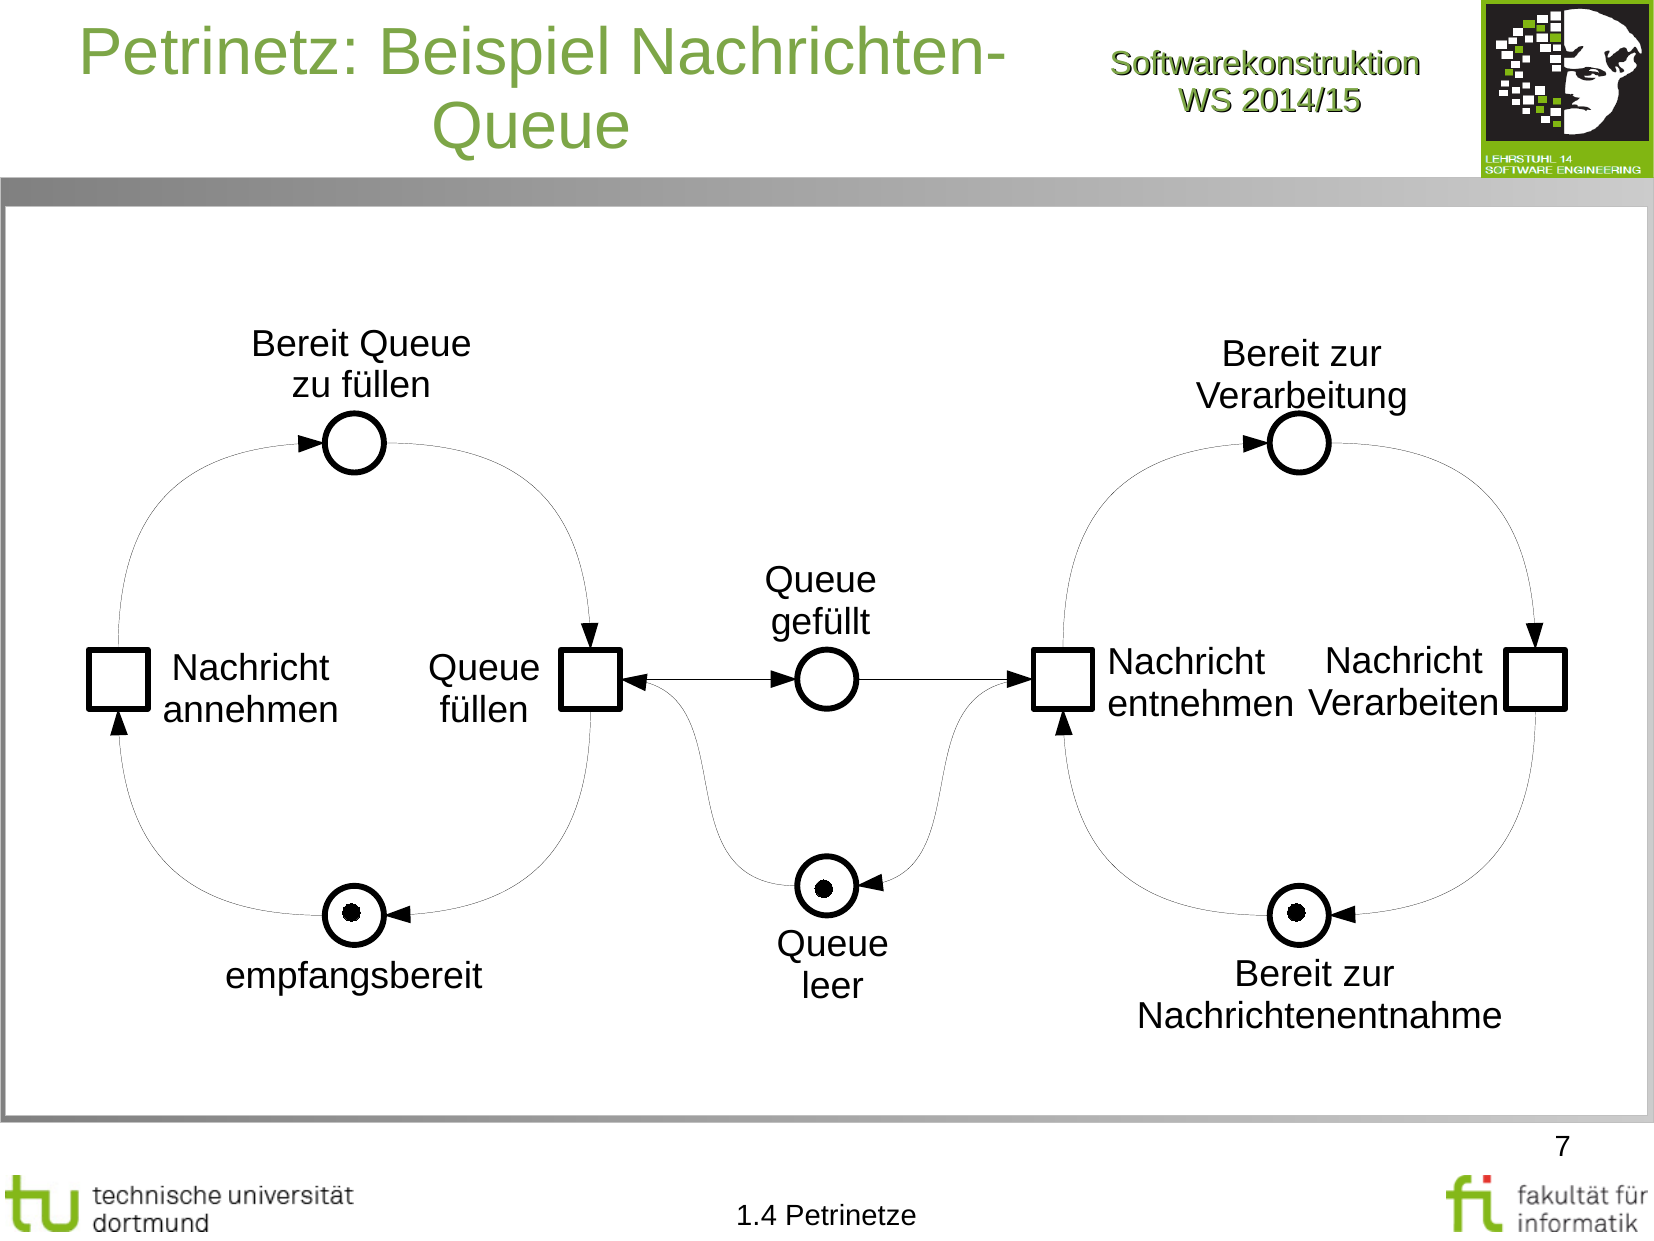

# Petrinetz: Beispiel Nachrichten-Queue
Bereit Queue
zu füllen
Bereit zur
Verarbeitung
Queue
gefüllt
Nachricht
Verarbeiten
Nachricht
entnehmen
Nachricht
annehmen
Queue
füllen
Queue
leer
Bereit zur
Nachrichtenentnahme
empfangsbereit
7
1.4 Petrinetze